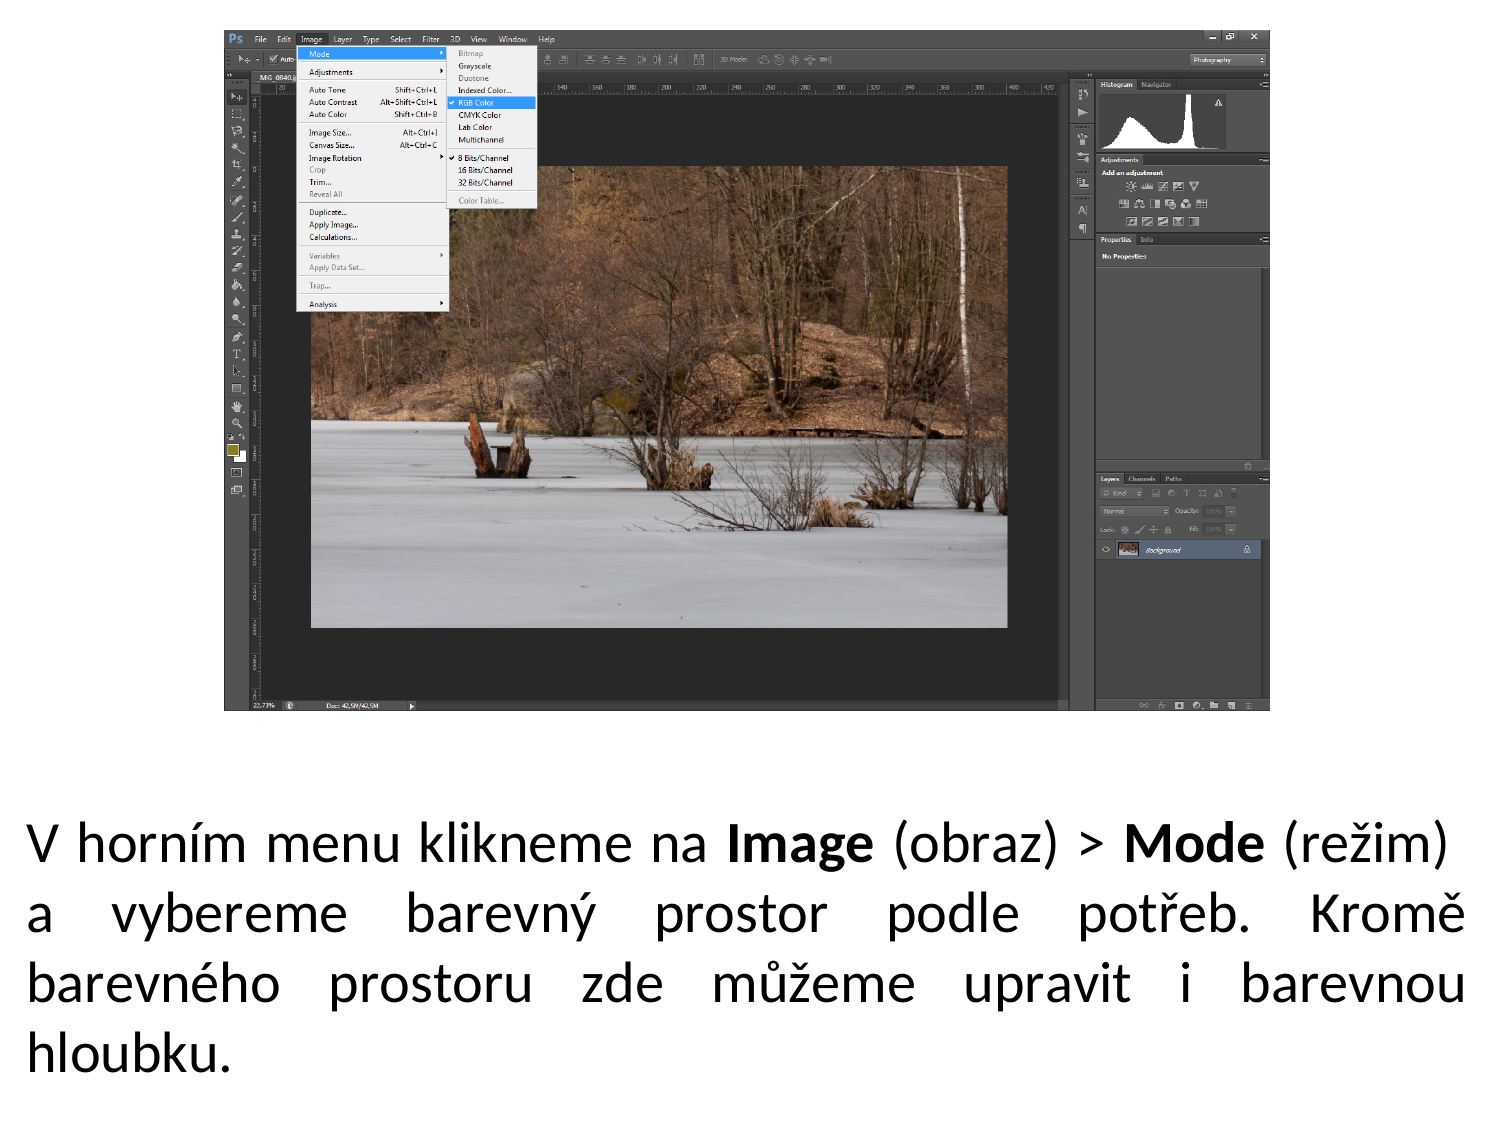

V horním menu klikneme na Image (obraz) > Mode (režim)
a vybereme barevný prostor podle potřeb. Kromě barevného prostoru zde můžeme upravit i barevnou hloubku.